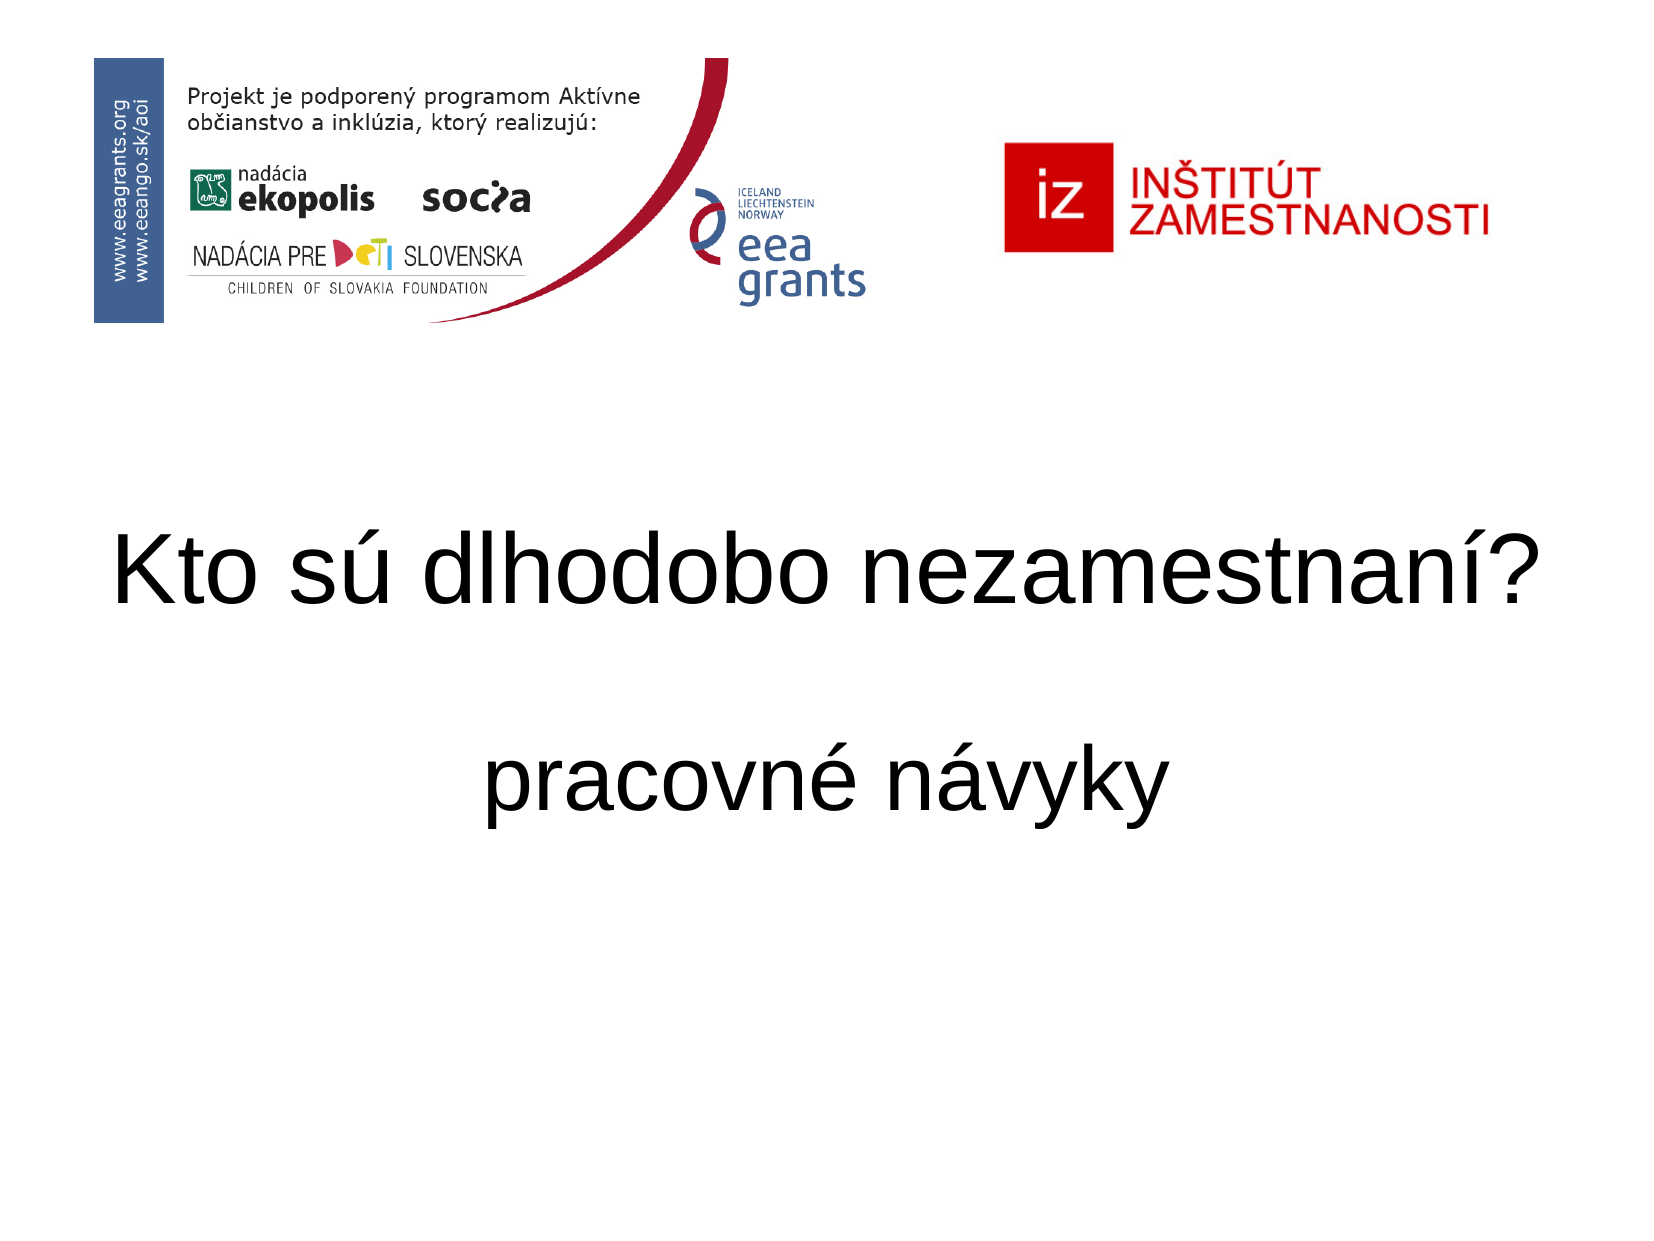

# Kto sú dlhodobo nezamestnaní?
pracovné návyky